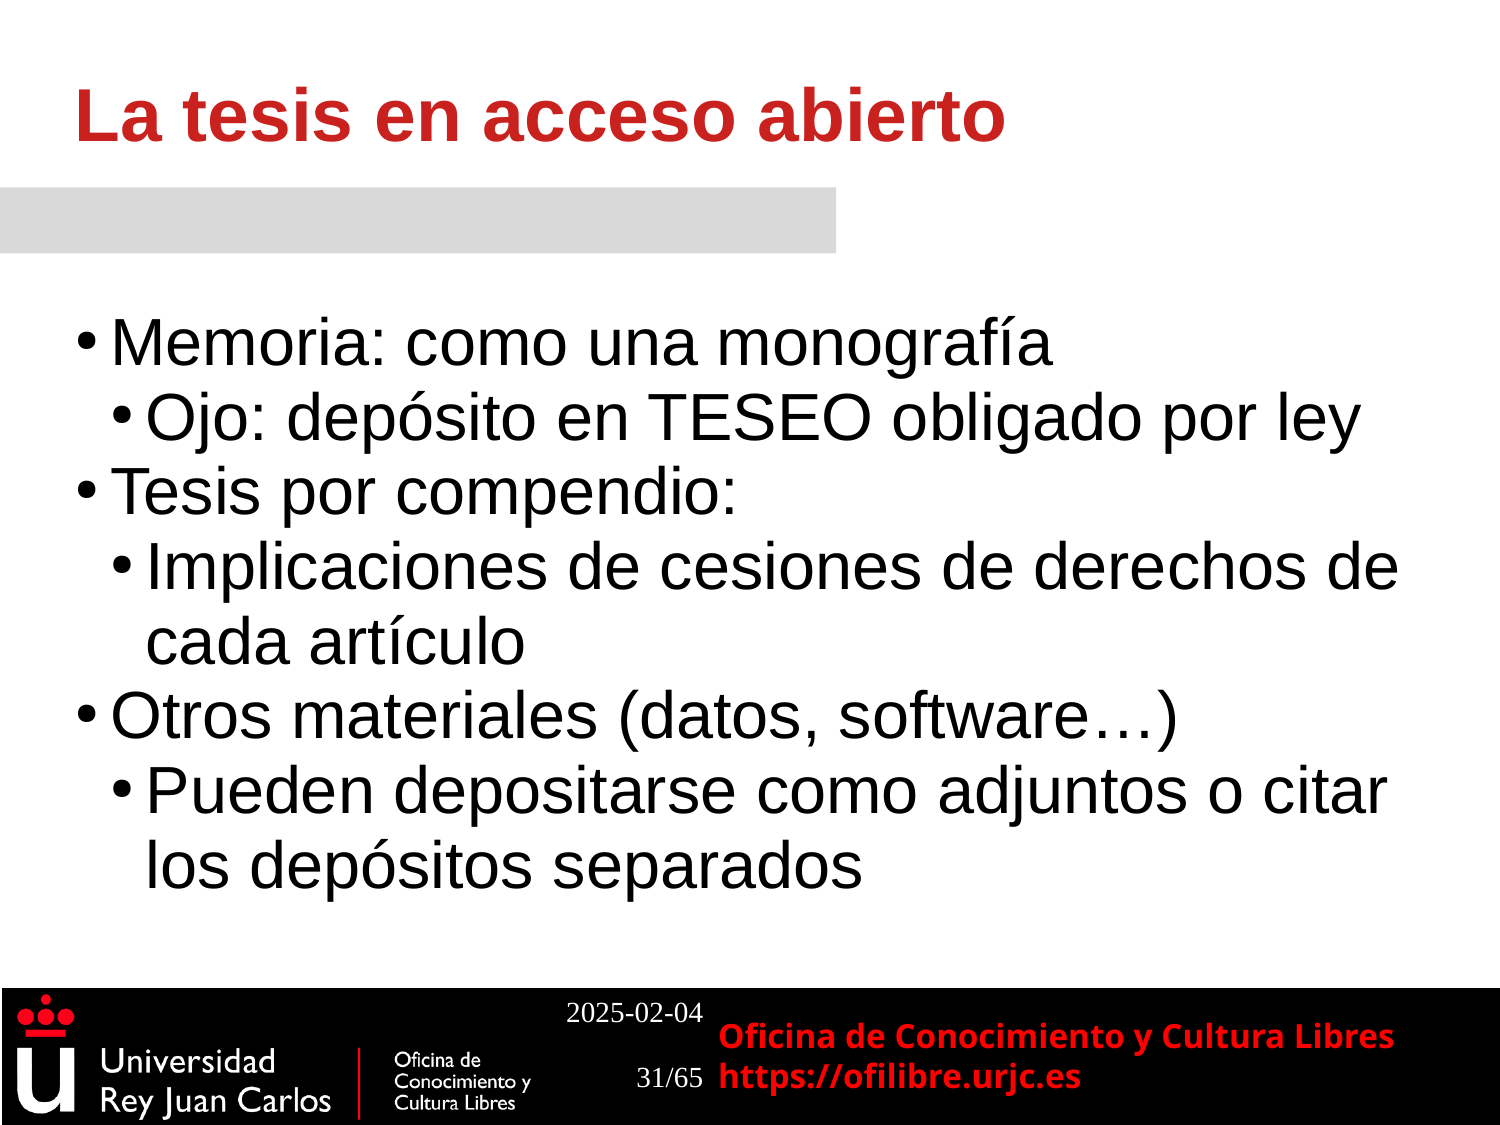

#
La tesis en acceso abierto
Memoria: como una monografía
Ojo: depósito en TESEO obligado por ley
Tesis por compendio:
Implicaciones de cesiones de derechos de cada artículo
Otros materiales (datos, software…)
Pueden depositarse como adjuntos o citar los depósitos separados